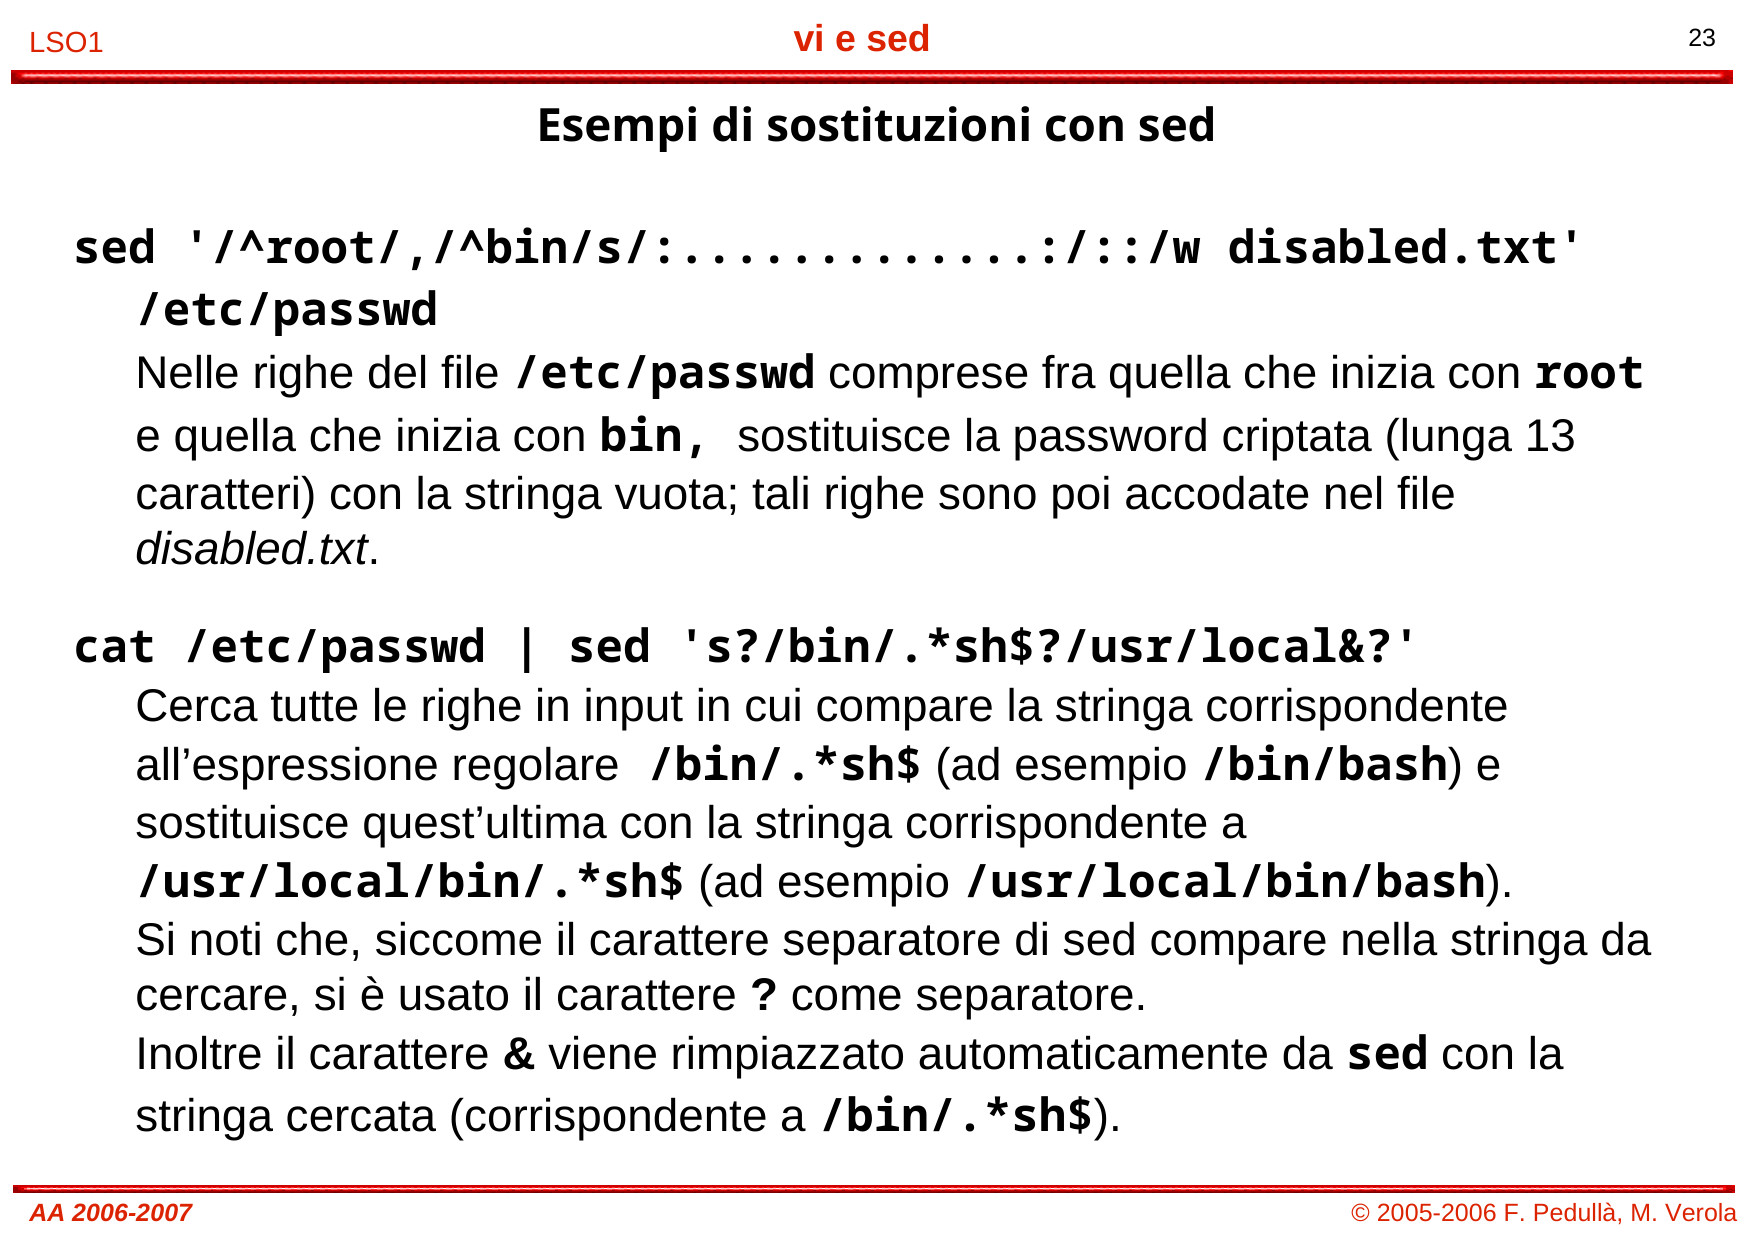

# Esempi di sostituzioni con sed
sed '/^root/,/^bin/s/:.............:/::/w disabled.txt' /etc/passwd
Nelle righe del file /etc/passwd comprese fra quella che inizia con root e quella che inizia con bin, sostituisce la password criptata (lunga 13 caratteri) con la stringa vuota; tali righe sono poi accodate nel file disabled.txt.
cat /etc/passwd | sed 's?/bin/.*sh$?/usr/local&?'
Cerca tutte le righe in input in cui compare la stringa corrispondente all’espressione regolare /bin/.*sh$ (ad esempio /bin/bash) e sostituisce quest’ultima con la stringa corrispondente a /usr/local/bin/.*sh$ (ad esempio /usr/local/bin/bash).
Si noti che, siccome il carattere separatore di sed compare nella stringa da cercare, si è usato il carattere ? come separatore.
Inoltre il carattere & viene rimpiazzato automaticamente da sed con la stringa cercata (corrispondente a /bin/.*sh$).